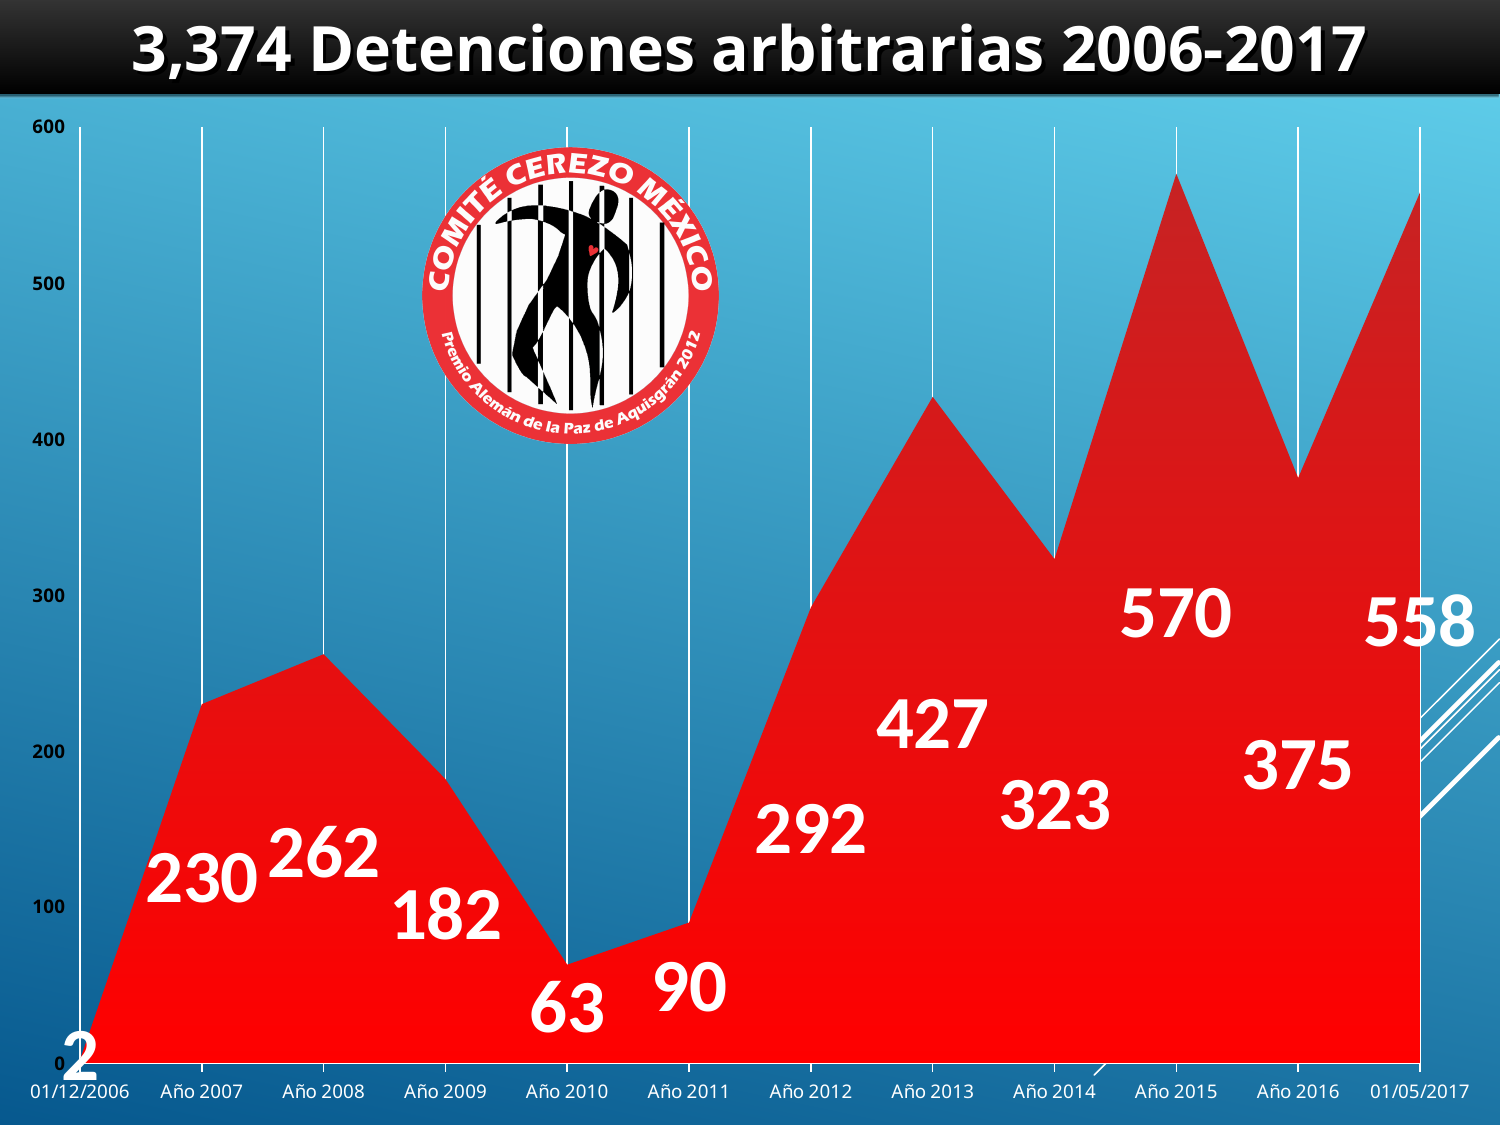

# 3,374 Detenciones arbitrarias 2006-2017
### Chart
| Category | Series1 |
|---|---|
| 01/12/2006 | 2.0 |
| Año 2007 | 230.0 |
| Año 2008 | 262.0 |
| Año 2009 | 182.0 |
| Año 2010 | 63.0 |
| Año 2011 | 90.0 |
| Año 2012 | 292.0 |
| Año 2013 | 427.0 |
| Año 2014 | 323.0 |
| Año 2015 | 570.0 |
| Año 2016 | 375.0 |
| 01/05/2017 | 558.0 |